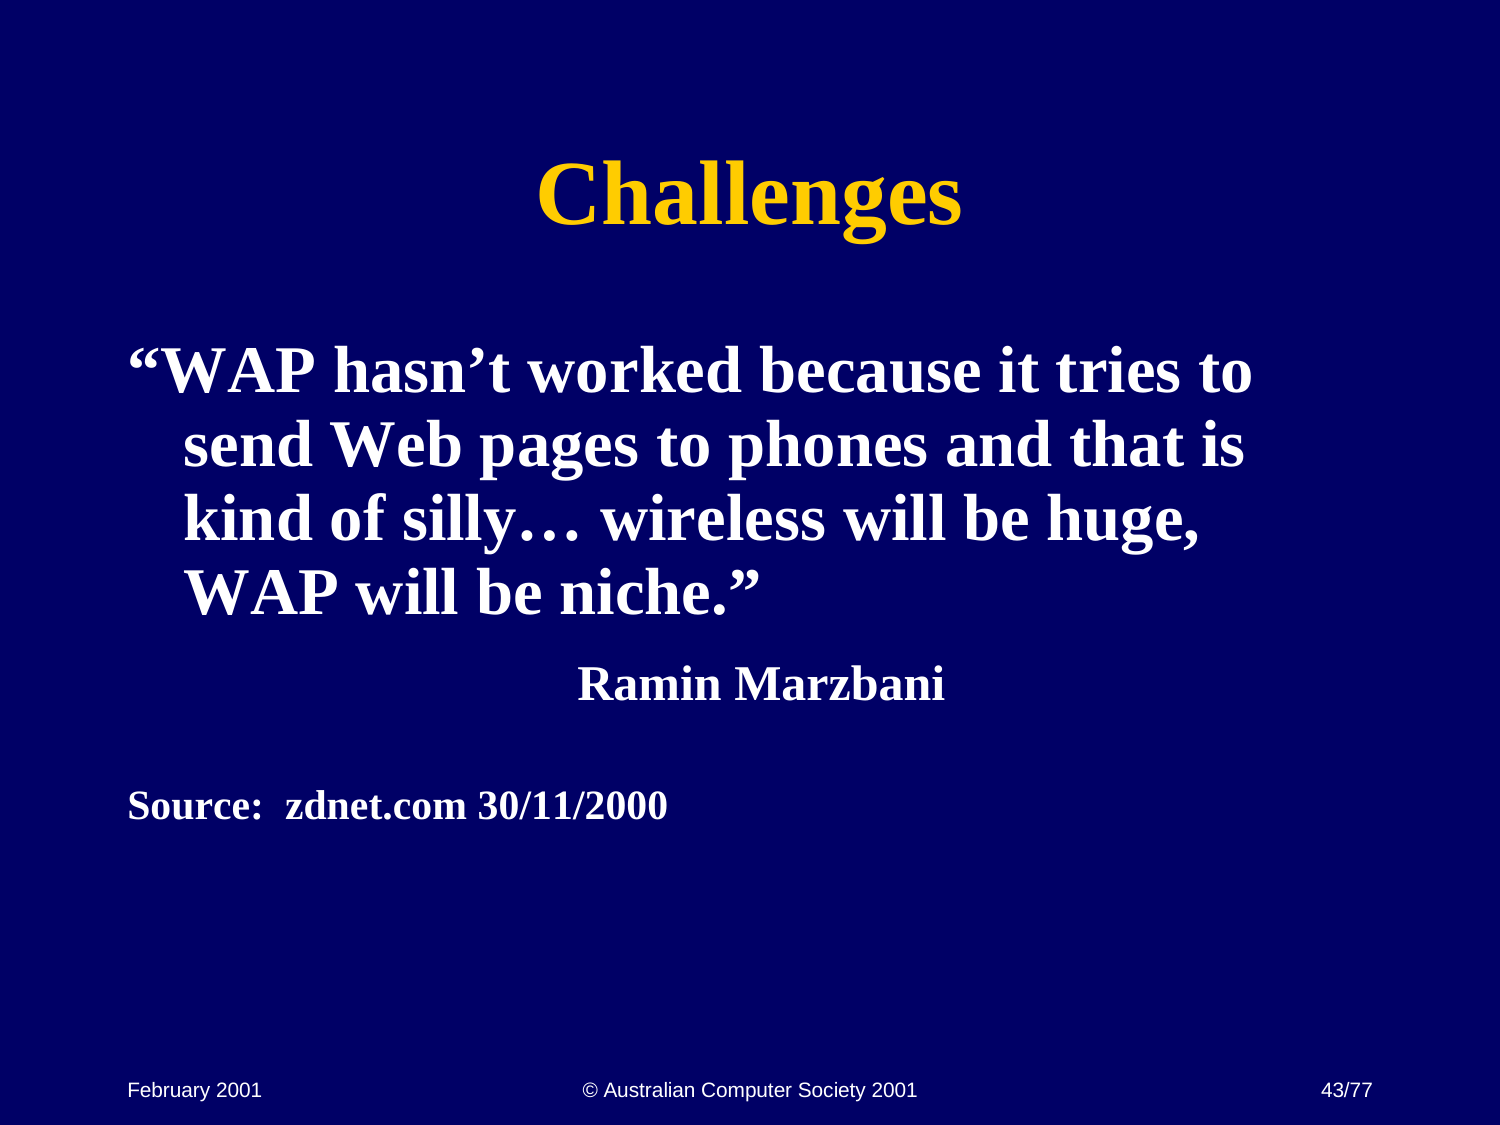

# Challenges
“WAP hasn’t worked because it tries to send Web pages to phones and that is kind of silly… wireless will be huge, WAP will be niche.”
				Ramin Marzbani
Source: zdnet.com 30/11/2000
February 2001
© Australian Computer Society 2001
43